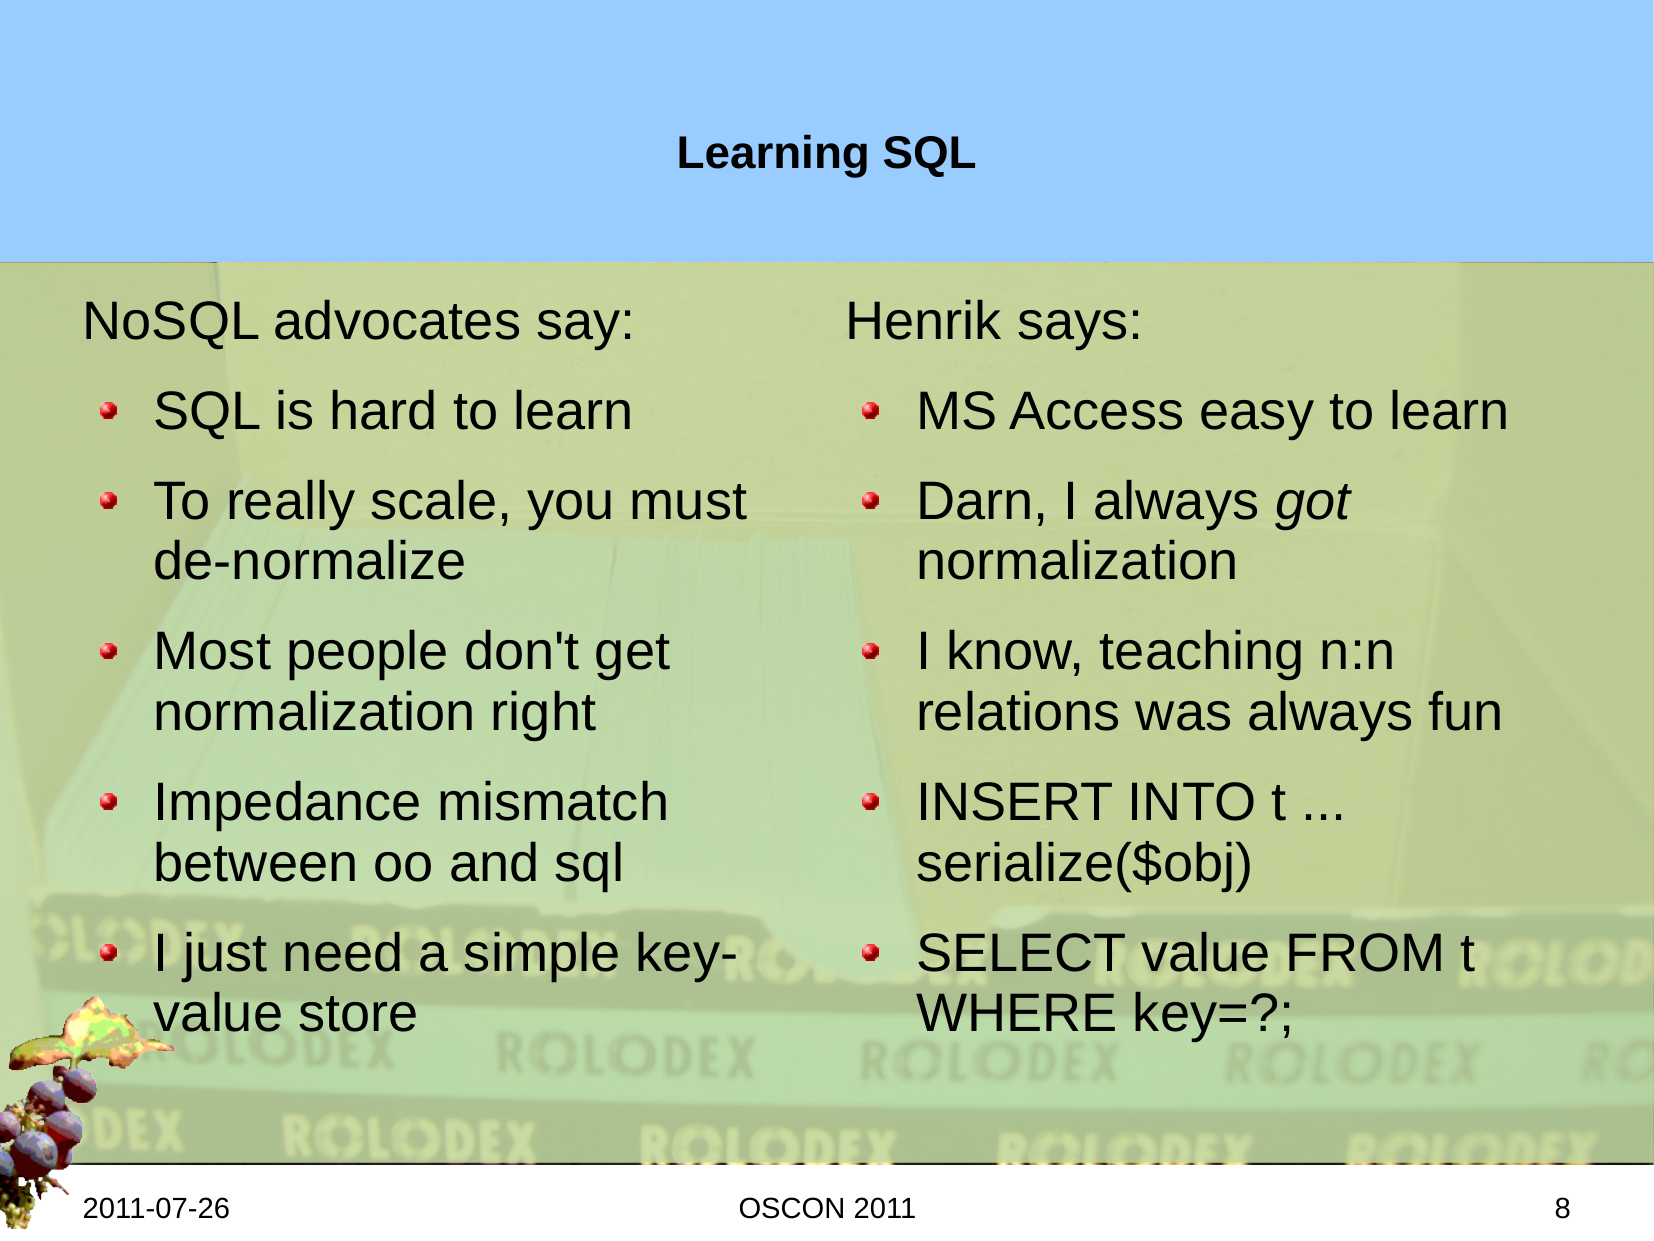

# Learning SQL
NoSQL advocates say:
SQL is hard to learn
To really scale, you must de-normalize
Most people don't get normalization right
Impedance mismatch between oo and sql
I just need a simple key-value store
Henrik says:
MS Access easy to learn
Darn, I always got normalization
I know, teaching n:n relations was always fun
INSERT INTO t ... serialize($obj)
SELECT value FROM t
WHERE key=?;
2011-07-26
OSCON 2011
8